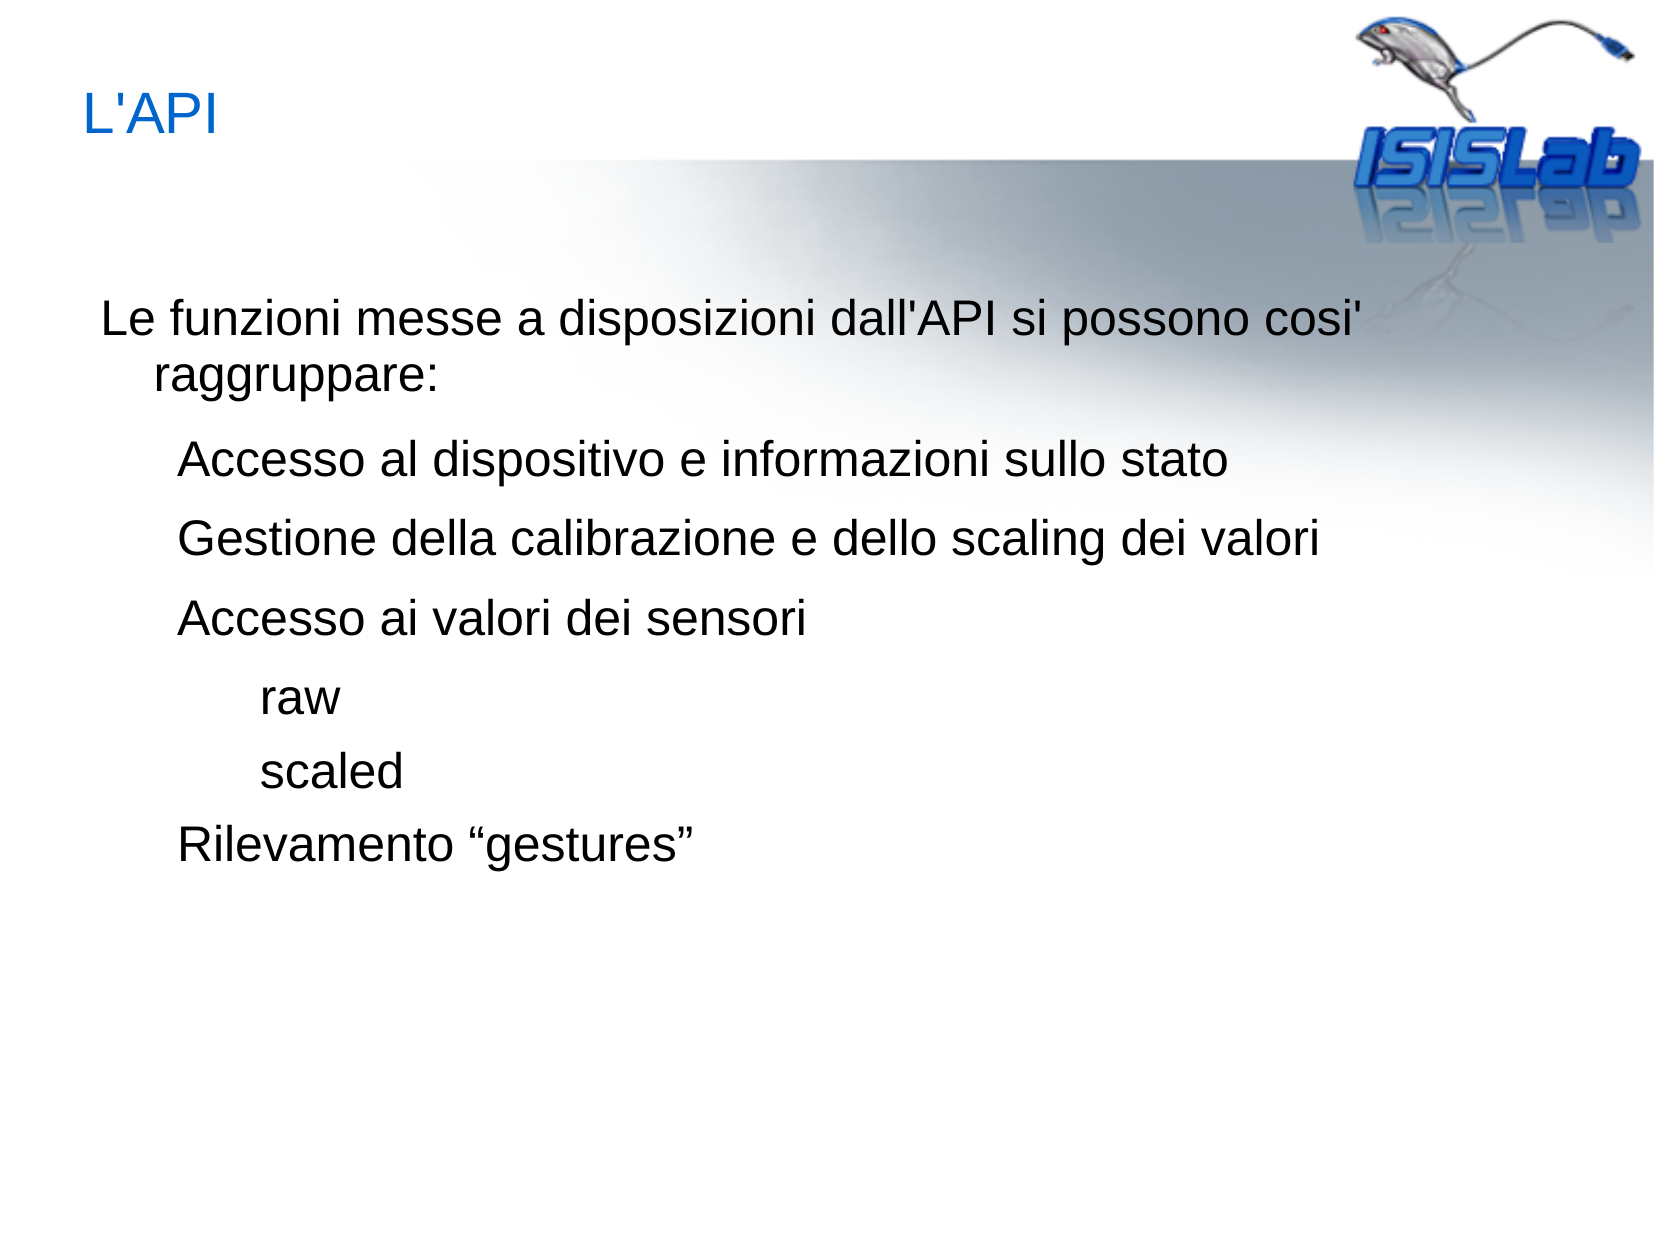

# L'API
Le funzioni messe a disposizioni dall'API si possono cosi' raggruppare:
Accesso al dispositivo e informazioni sullo stato
Gestione della calibrazione e dello scaling dei valori
Accesso ai valori dei sensori
raw
scaled
Rilevamento “gestures”